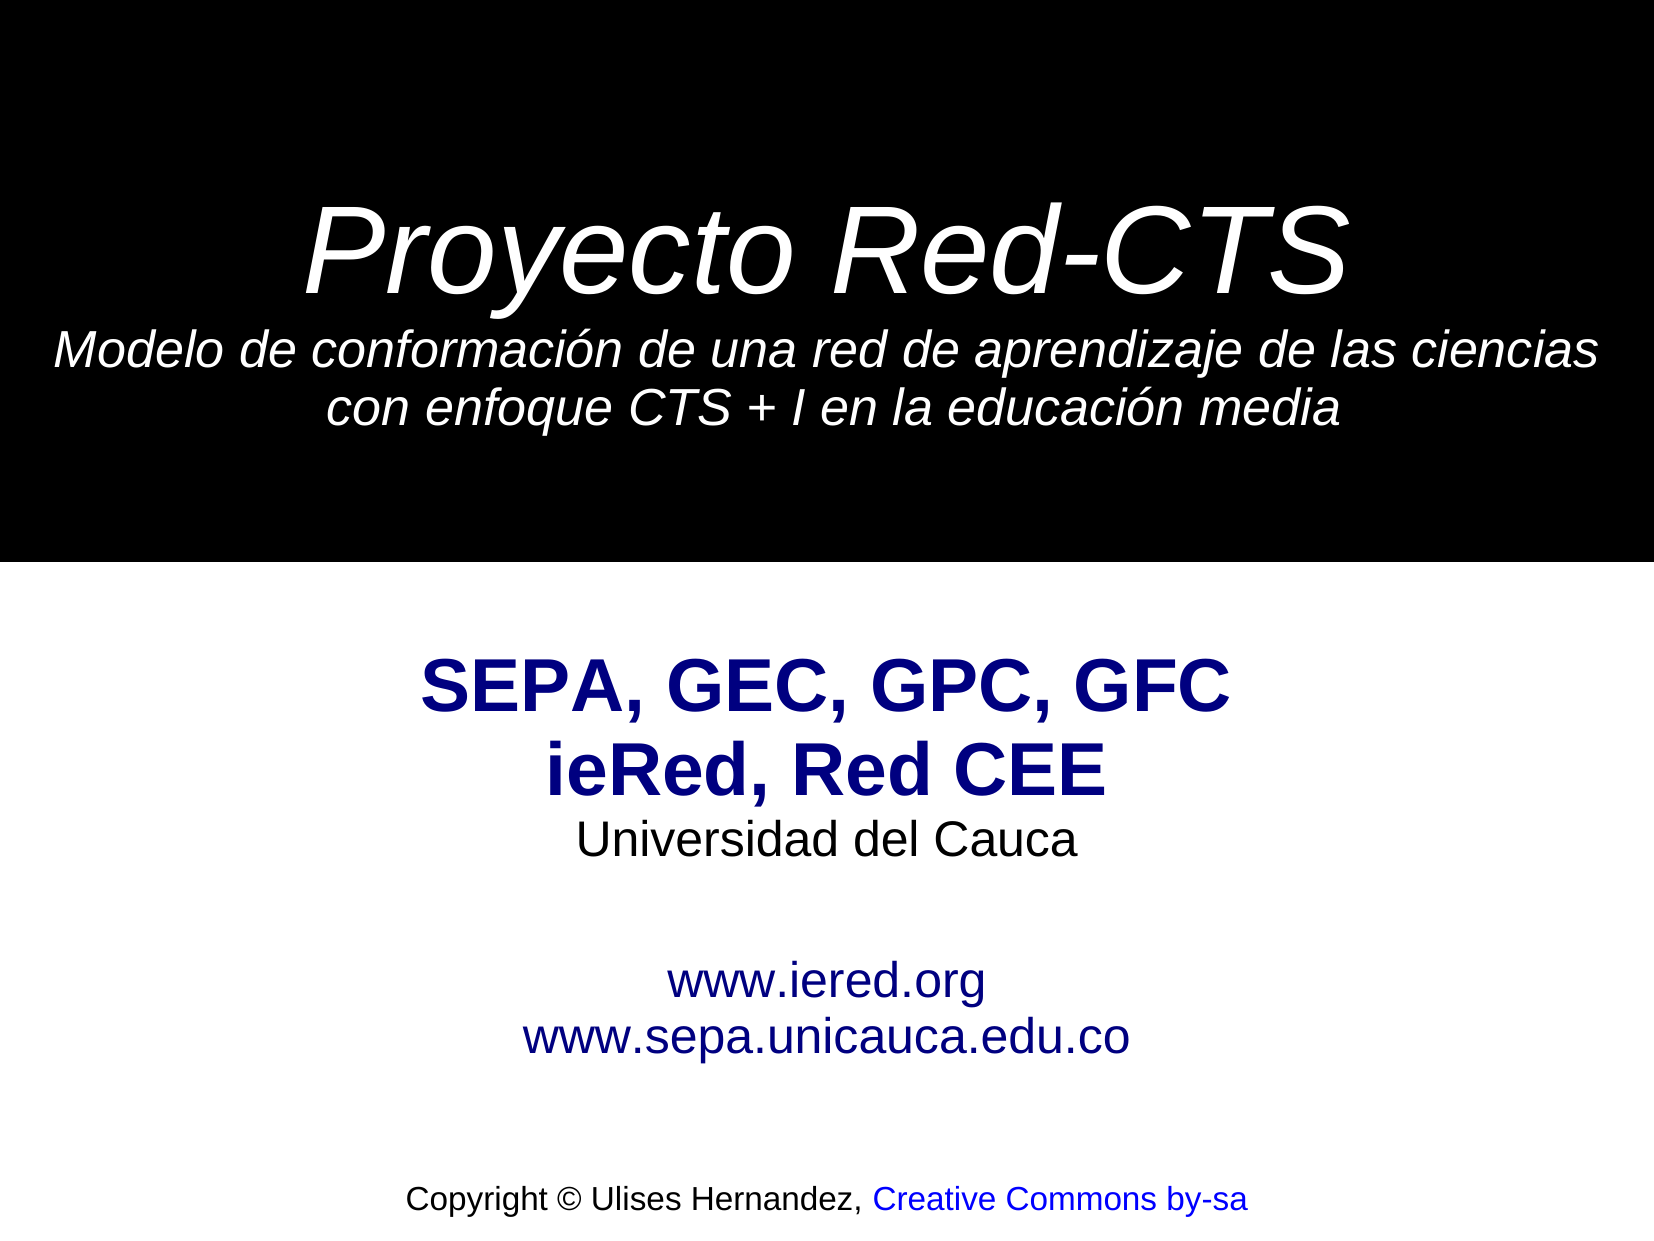

Proyecto Red-CTS
Modelo de conformación de una red de aprendizaje de las ciencias
 con enfoque CTS + I en la educación media
SEPA, GEC, GPC, GFC
ieRed, Red CEE
Universidad del Cauca
www.iered.org
www.sepa.unicauca.edu.co
Copyright © Ulises Hernandez, Creative Commons by-sa